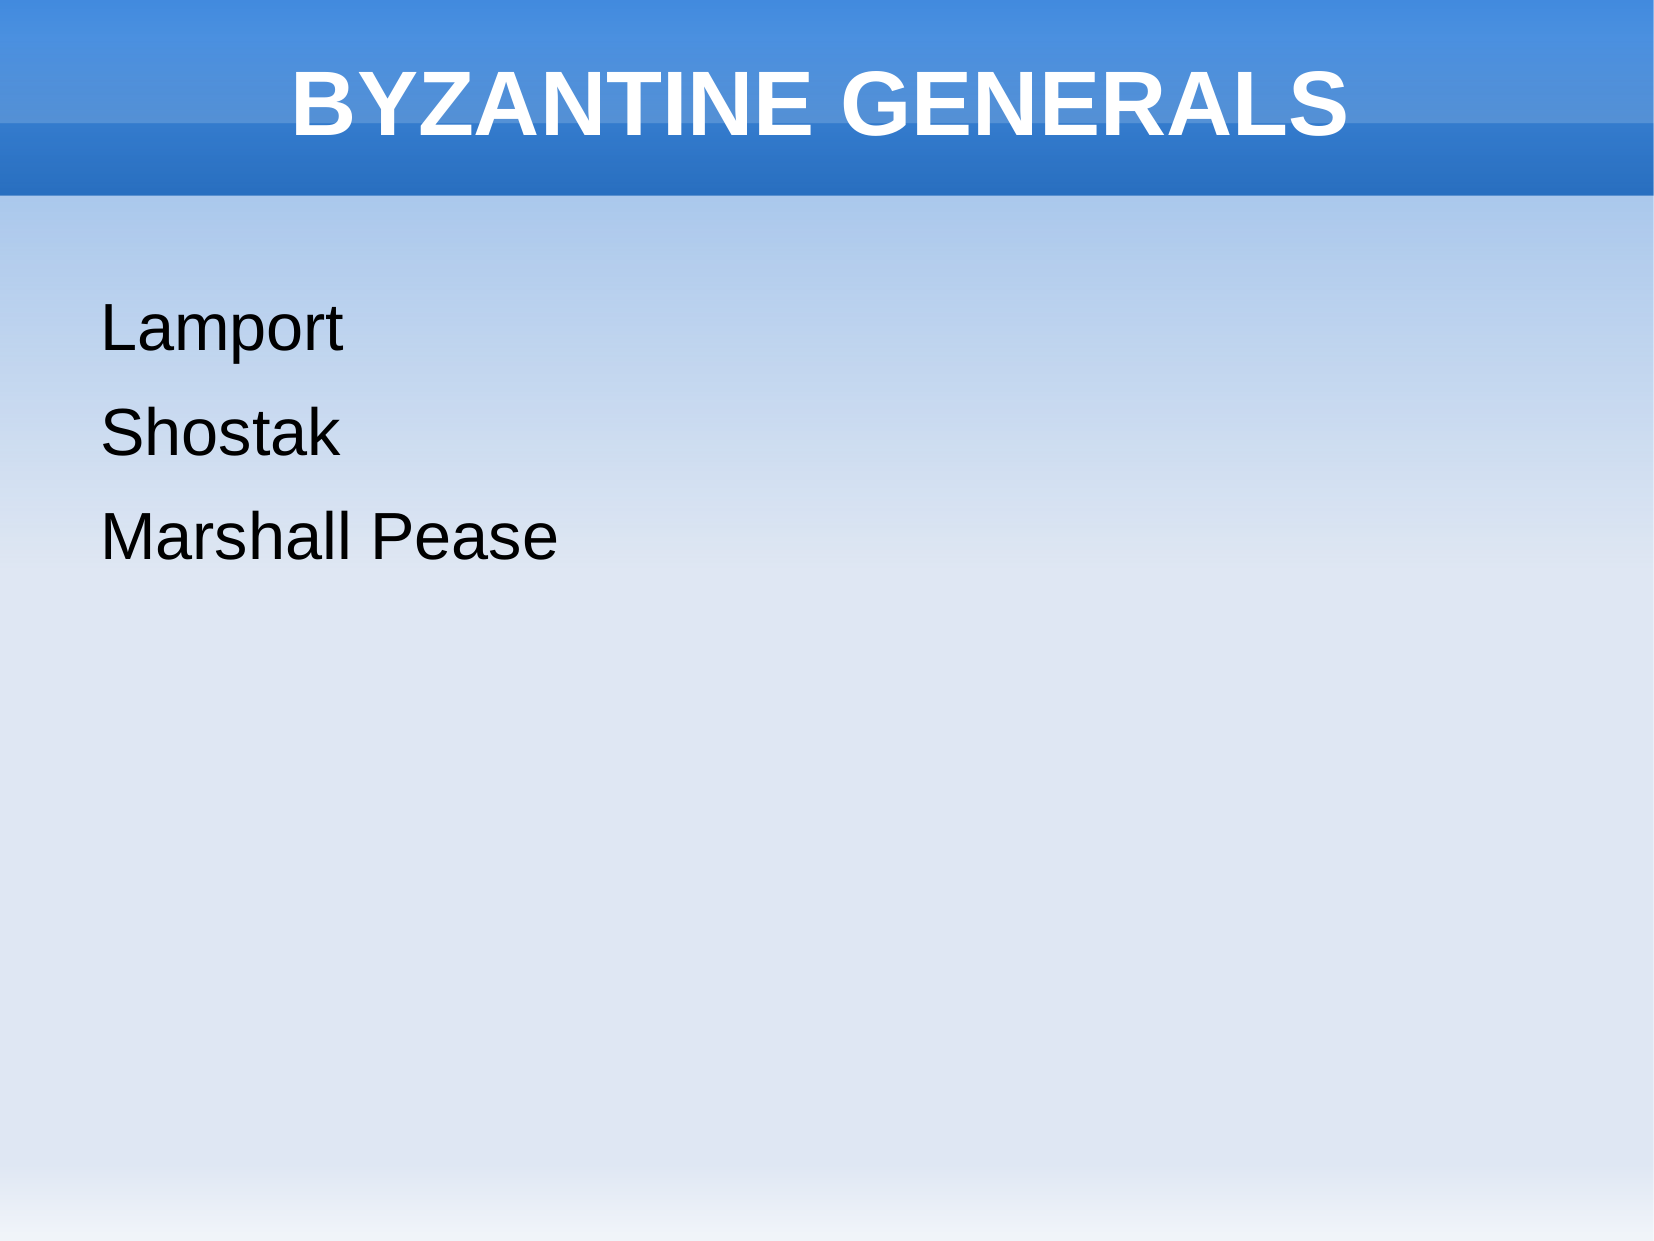

# BYZANTINE GENERALS
Lamport
Shostak
Marshall Pease